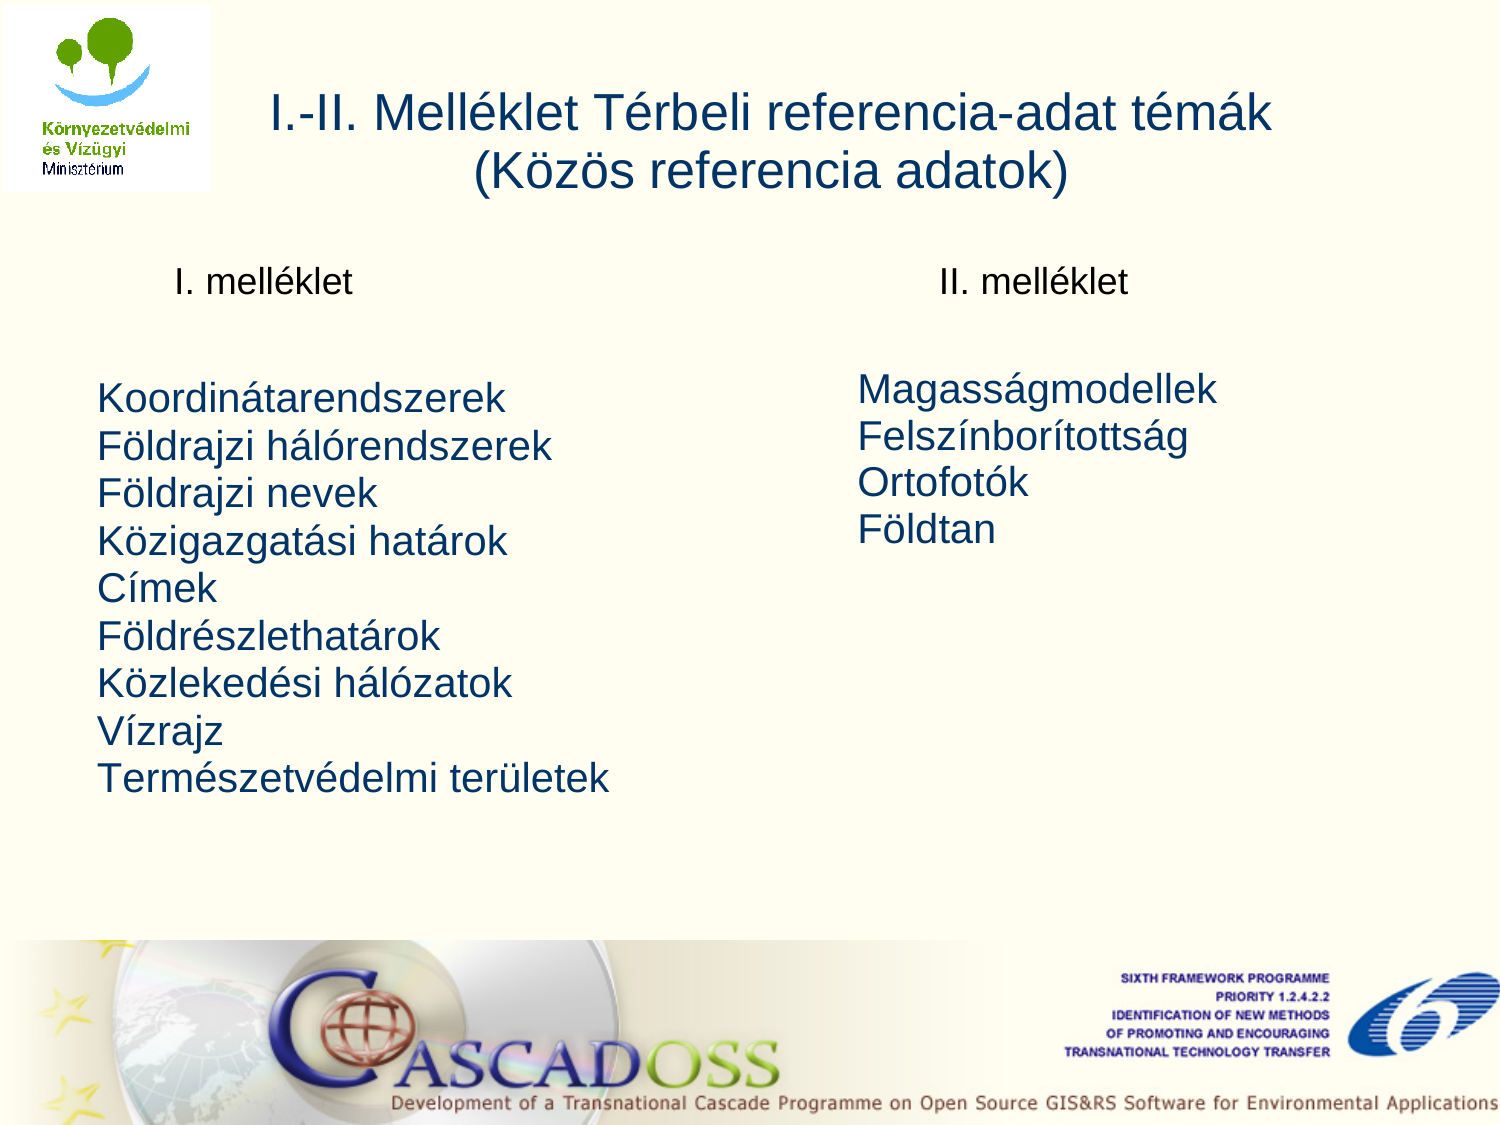

# I.-II. Melléklet Térbeli referencia-adat témák (Közös referencia adatok)
 I. melléklet II. melléklet
Magasságmodellek
Felszínborítottság
Ortofotók
Földtan
Koordinátarendszerek
Földrajzi hálórendszerek
Földrajzi nevek
Közigazgatási határok
Címek
Földrészlethatárok
Közlekedési hálózatok
Vízrajz
Természetvédelmi területek